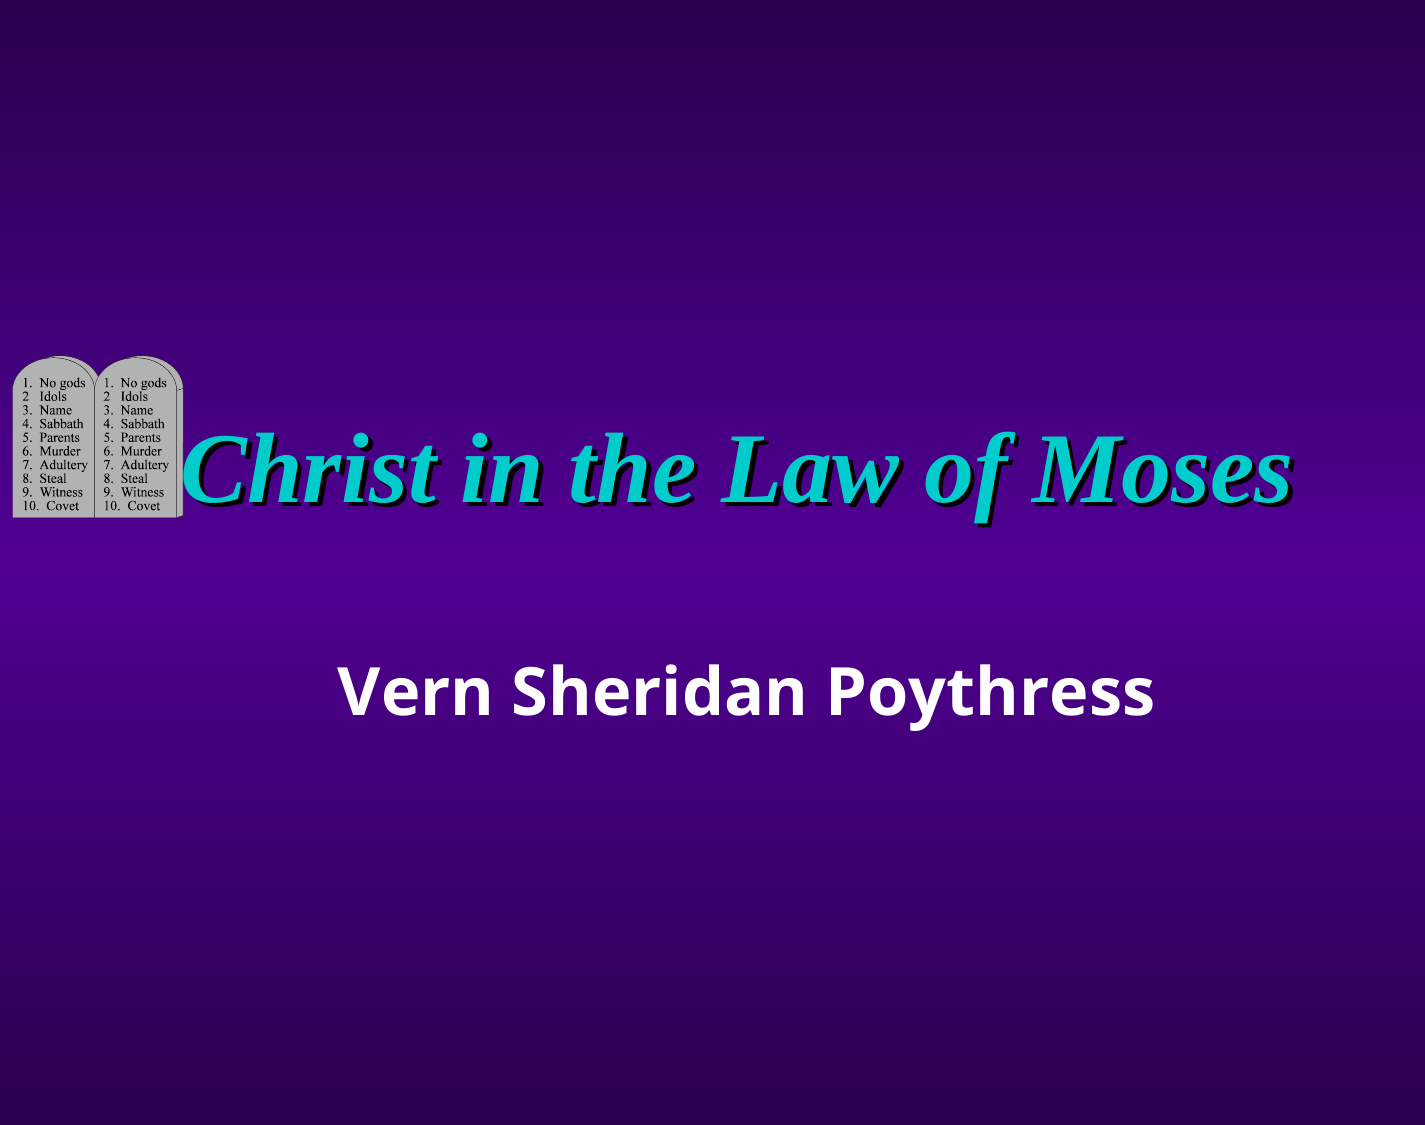

# Christ in the Law of Moses
Vern Sheridan Poythress